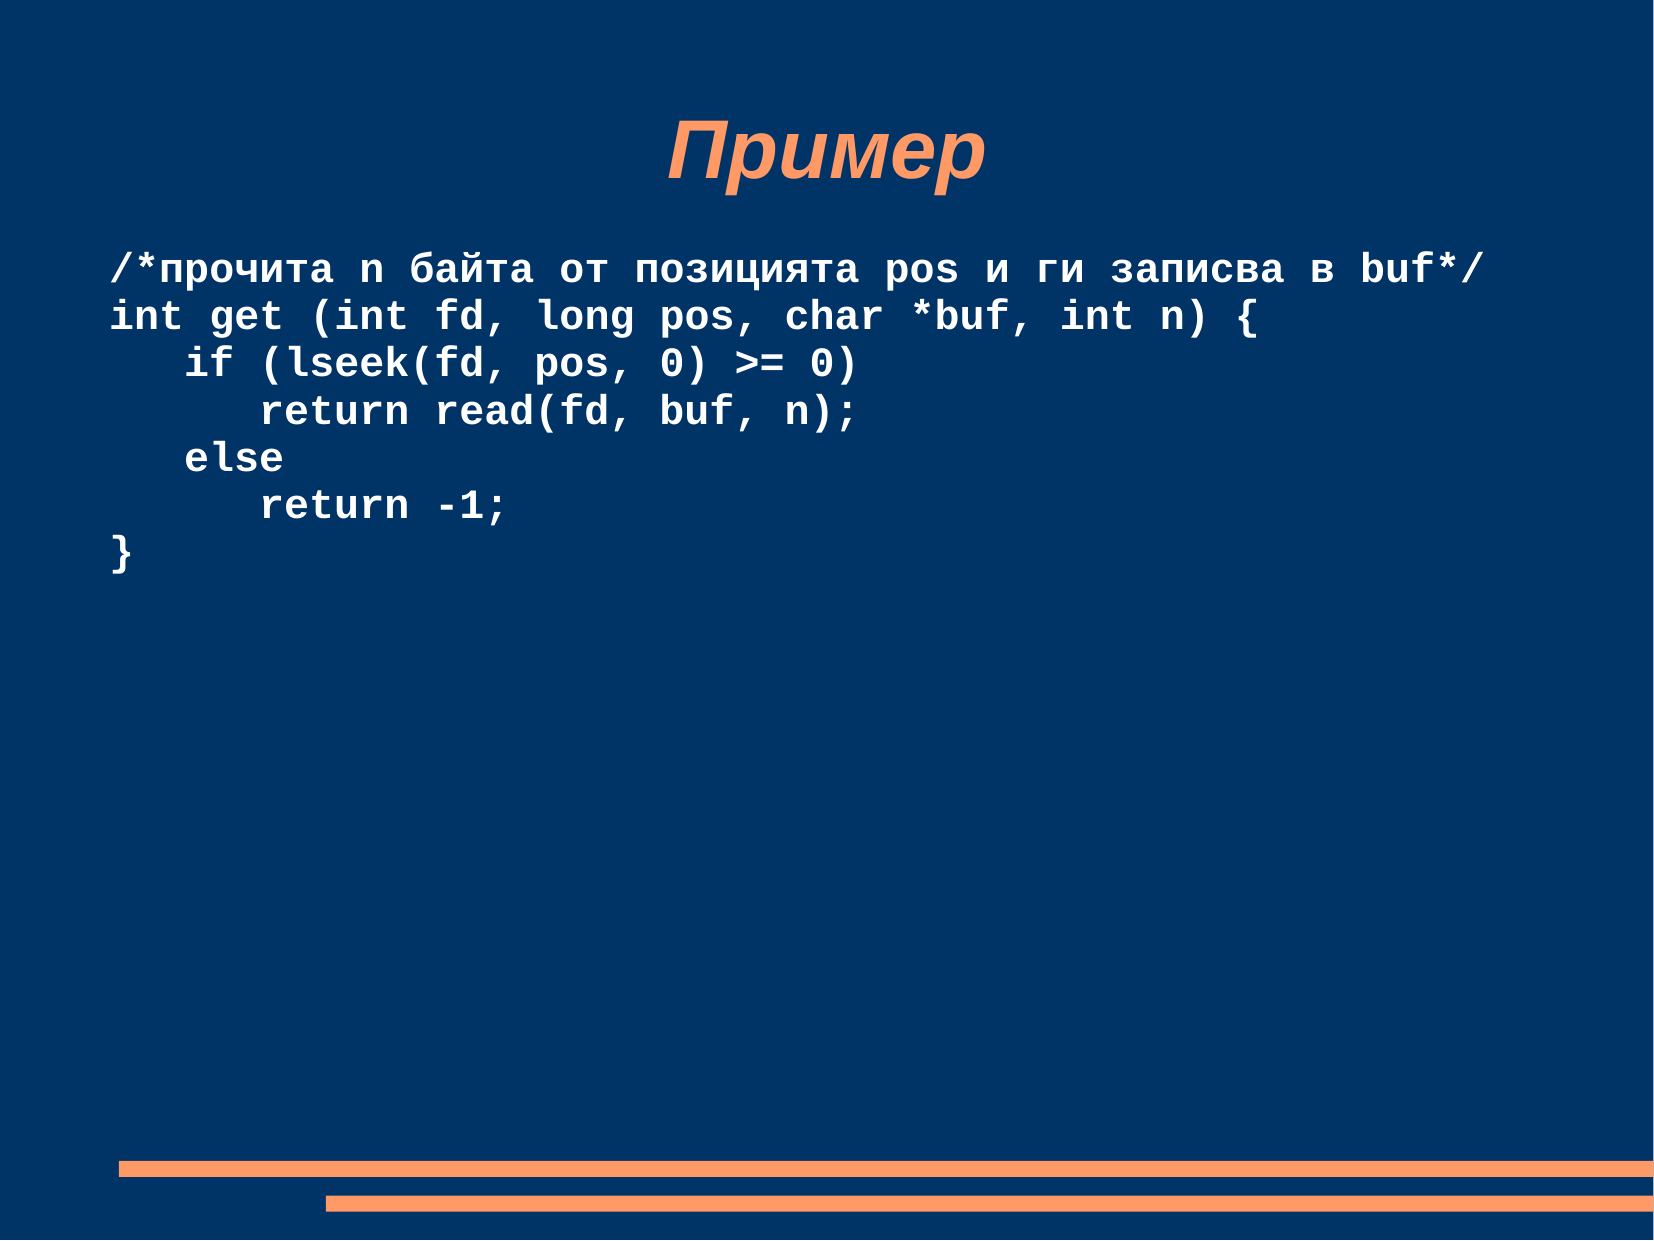

# Пример
/*прочита n байта от позицията pos и ги записва в buf*/
int get (int fd, long pos, char *buf, int n) {
	if (lseek(fd, pos, 0) >= 0)
		return read(fd, buf, n);
	else
		return -1;
}